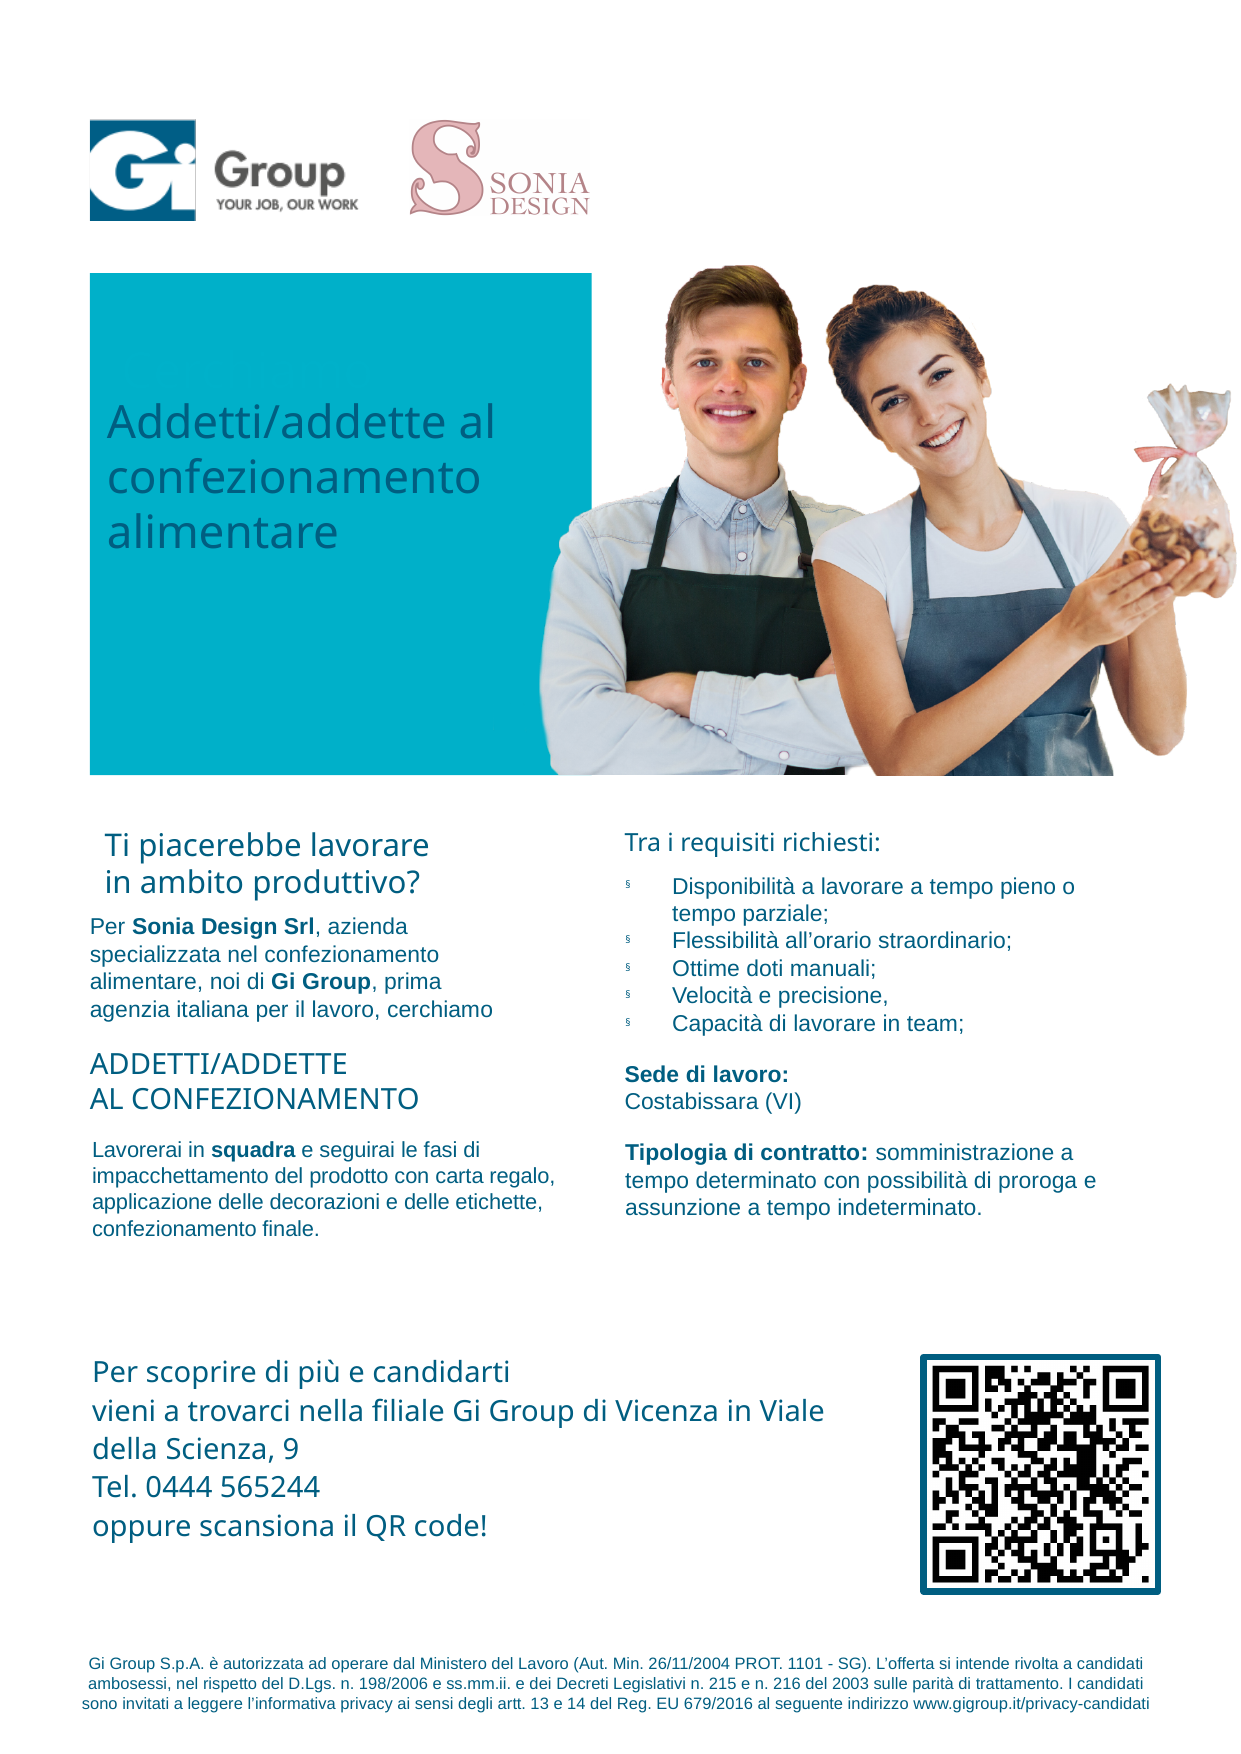

Cerchiamo
Addetti/addette al confezionamento alimentare
# Ti piacerebbe lavorare in ambito produttivo?
Tra i requisiti richiesti:
Disponibilità a lavorare a tempo pieno o tempo parziale;
Flessibilità all’orario straordinario;
Ottime doti manuali;
Velocità e precisione,
Capacità di lavorare in team;
Per Sonia Design Srl, azienda specializzata nel confezionamento alimentare, noi di Gi Group, prima agenzia italiana per il lavoro, cerchiamo
ADDETTI/ADDETTE
AL CONFEZIONAMENTO
Sede di lavoro:
Costabissara (VI)
Tipologia di contratto: somministrazione a tempo determinato con possibilità di proroga e assunzione a tempo indeterminato.
Lavorerai in squadra e seguirai le fasi di impacchettamento del prodotto con carta regalo, applicazione delle decorazioni e delle etichette, confezionamento finale.
Per scoprire di più e candidarti
vieni a trovarci nella filiale Gi Group di Vicenza in Viale della Scienza, 9
Tel. 0444 565244
oppure scansiona il QR code!
Gi Group S.p.A. è autorizzata ad operare dal Ministero del Lavoro (Aut. Min. 26/11/2004 PROT. 1101 - SG). L’offerta si intende rivolta a candidati ambosessi, nel rispetto del D.Lgs. n. 198/2006 e ss.mm.ii. e dei Decreti Legislativi n. 215 e n. 216 del 2003 sulle parità di trattamento. I candidati sono invitati a leggere l’informativa privacy ai sensi degli artt. 13 e 14 del Reg. EU 679/2016 al seguente indirizzo www.gigroup.it/privacy-candidati